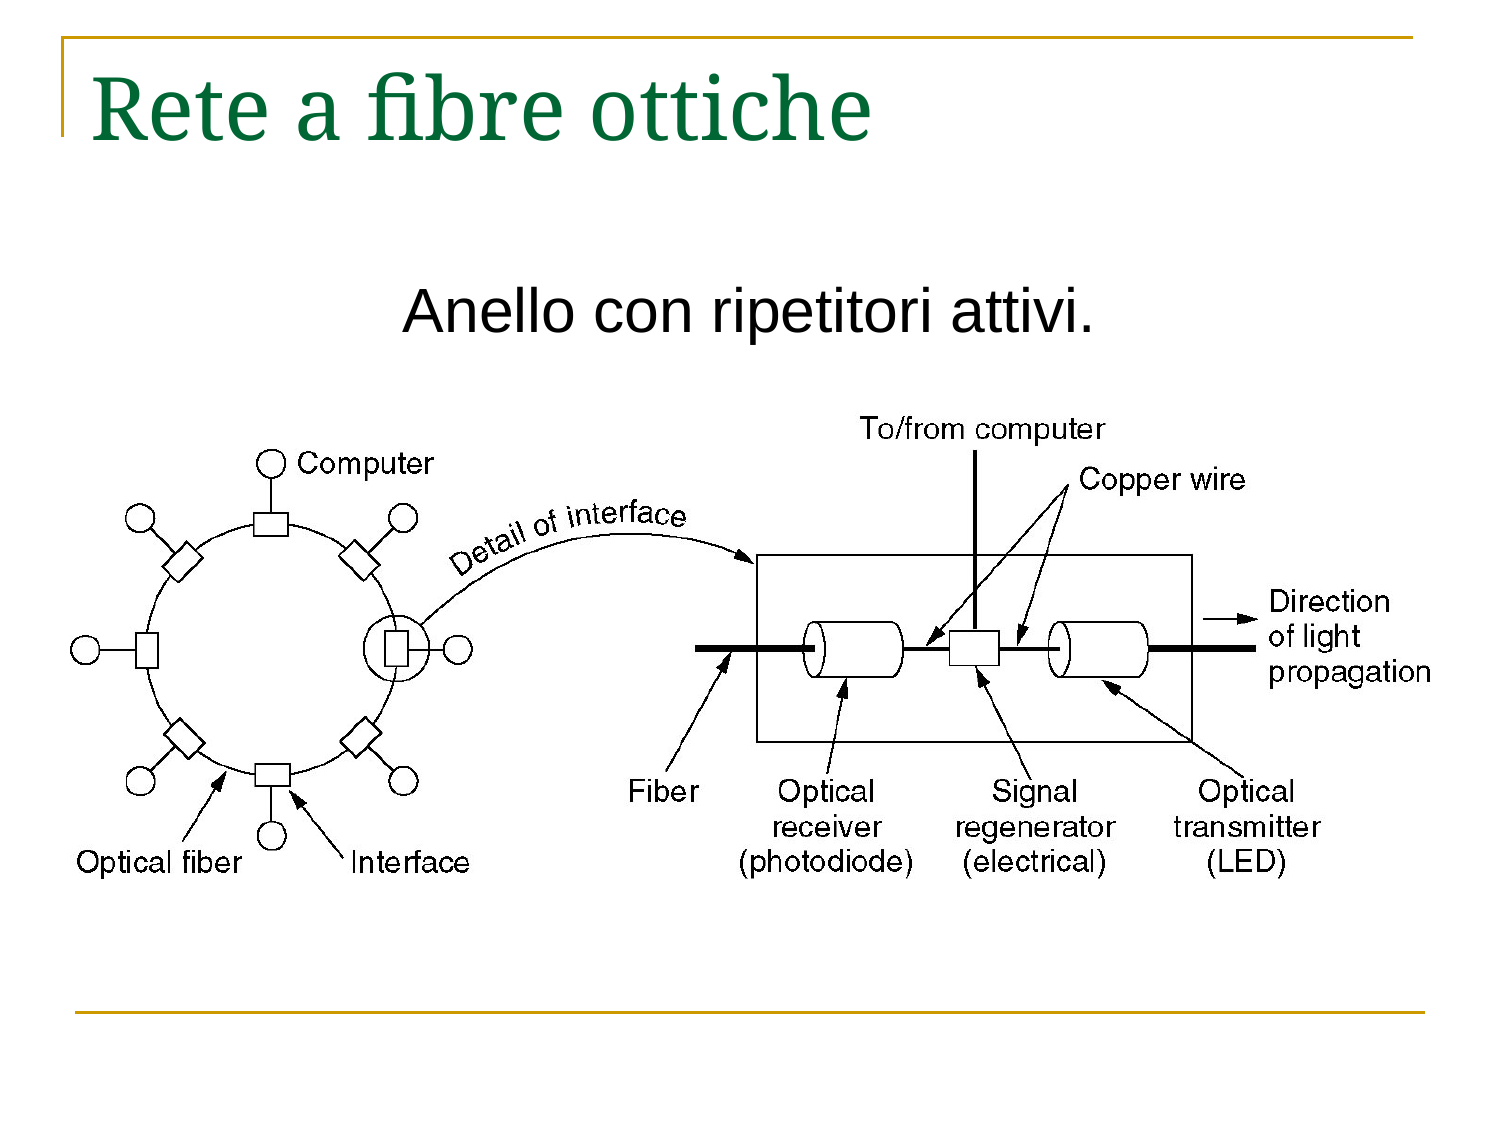

# Rete a fibre ottiche
Anello con ripetitori attivi.